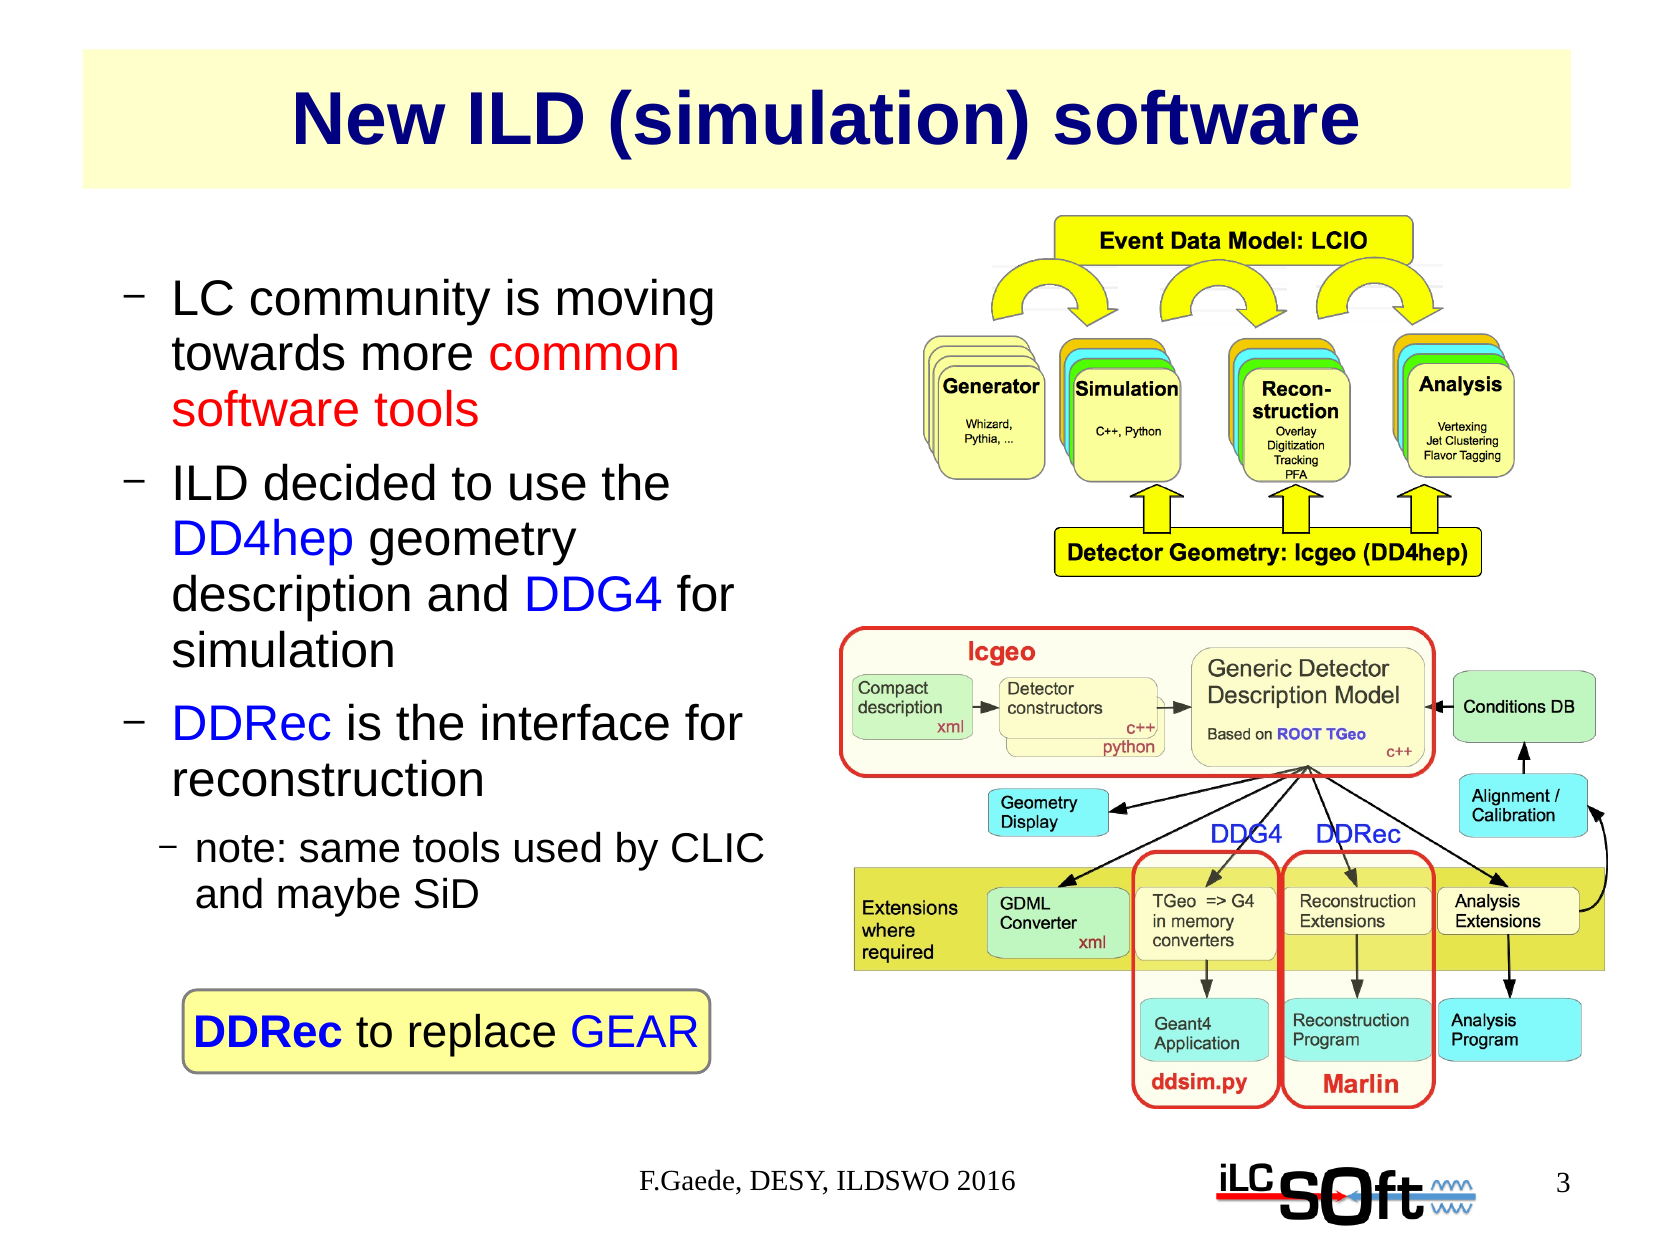

# New ILD (simulation) software
LC community is moving towards more common software tools
ILD decided to use the DD4hep geometry description and DDG4 for simulation
DDRec is the interface for reconstruction
note: same tools used by CLIC and maybe SiD
DDRec to replace GEAR
3